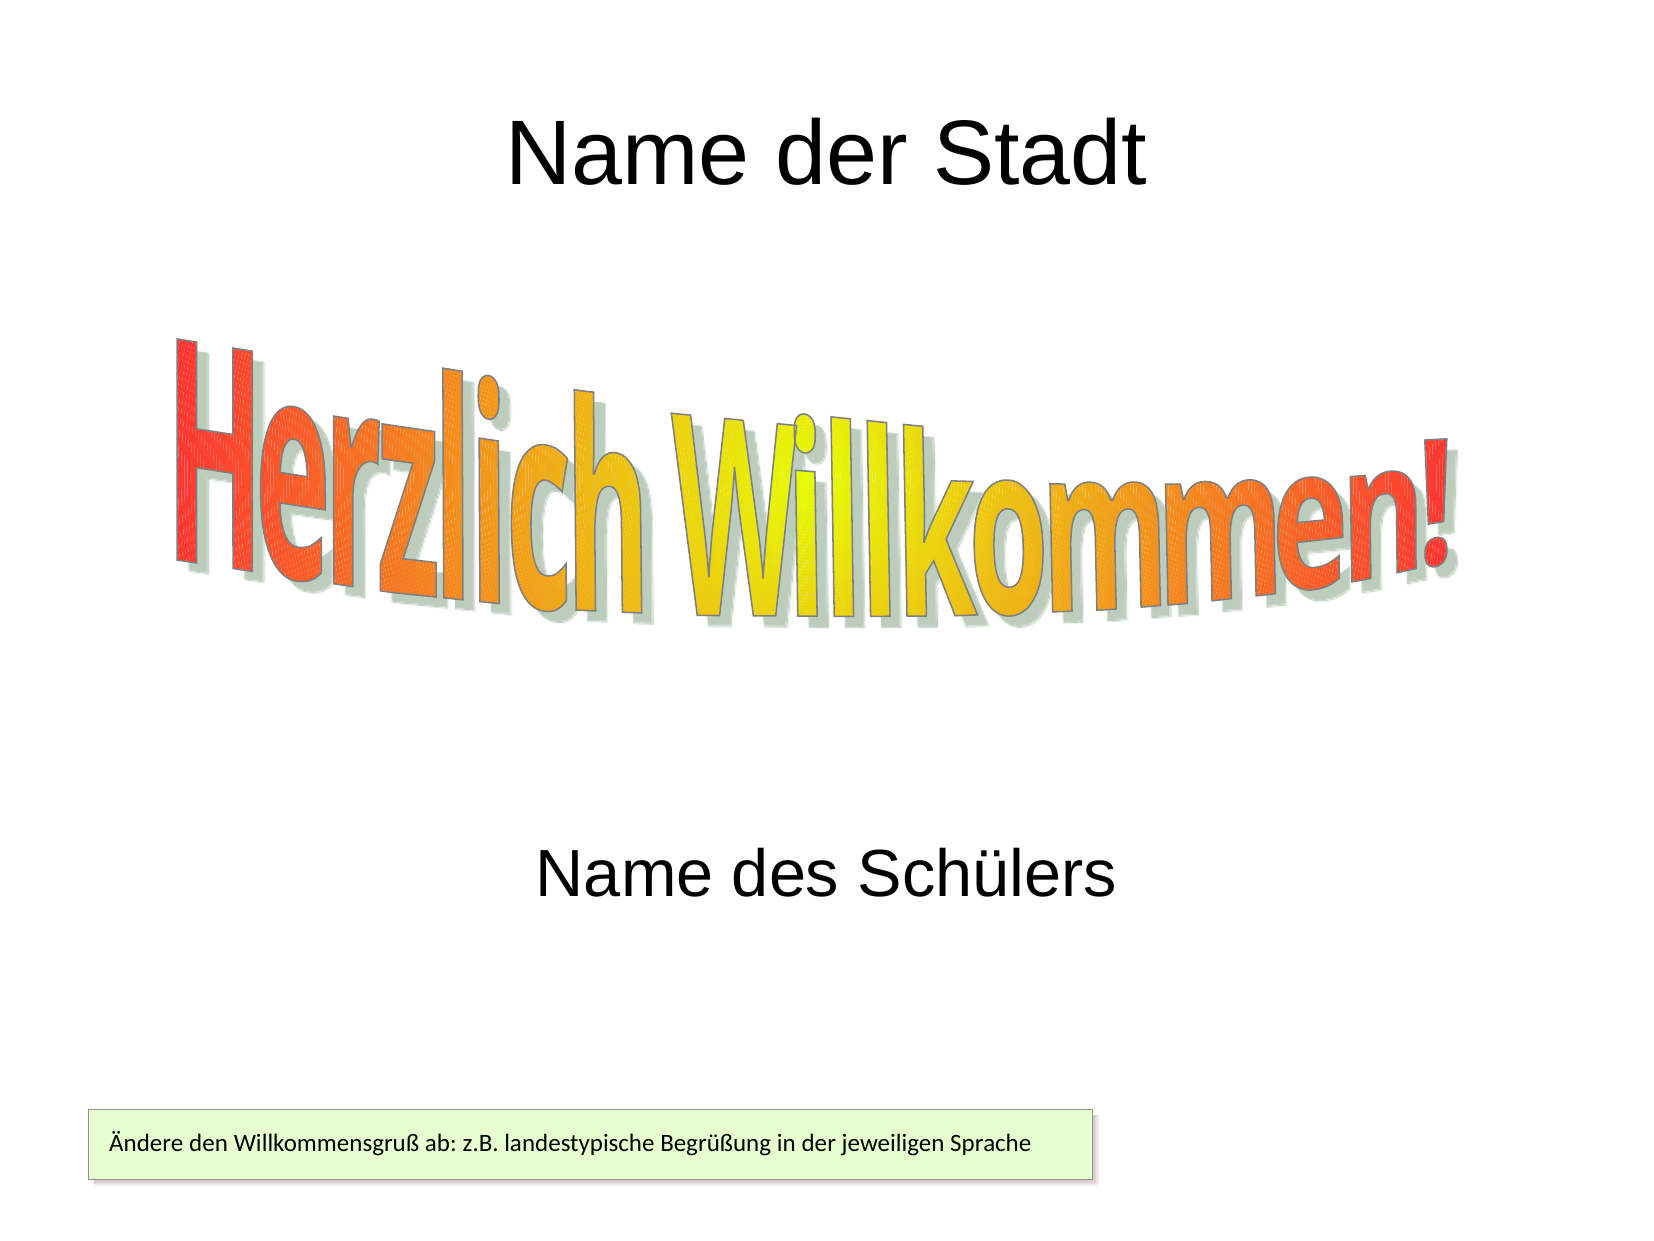

# Name der Stadt
Herzlich Willkommen!
Name des Schülers
Ändere den Willkommensgruß ab: z.B. landestypische Begrüßung in der jeweiligen Sprache